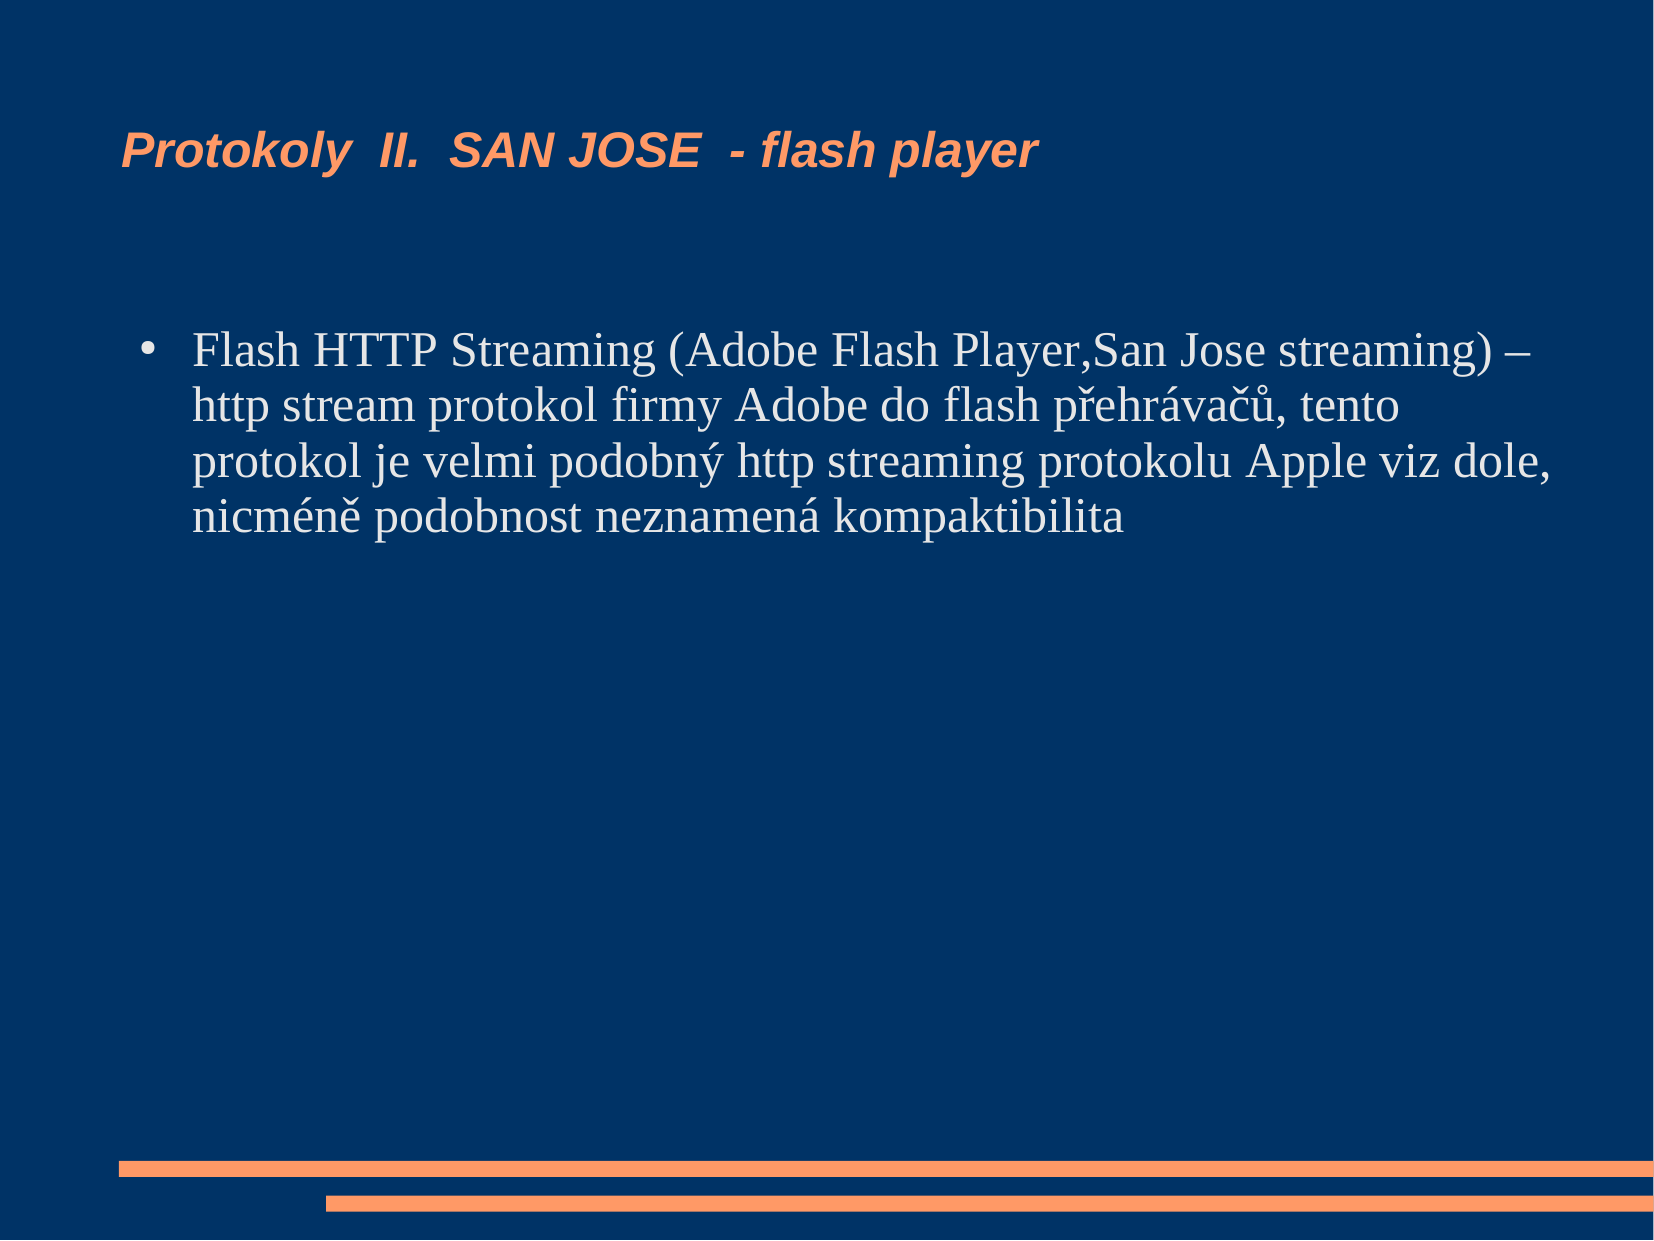

# Protokoly II. SAN JOSE - flash player
Flash HTTP Streaming (Adobe Flash Player,San Jose streaming) – http stream protokol firmy Adobe do flash přehrávačů, tento protokol je velmi podobný http streaming protokolu Apple viz dole, nicméně podobnost neznamená kompaktibilita